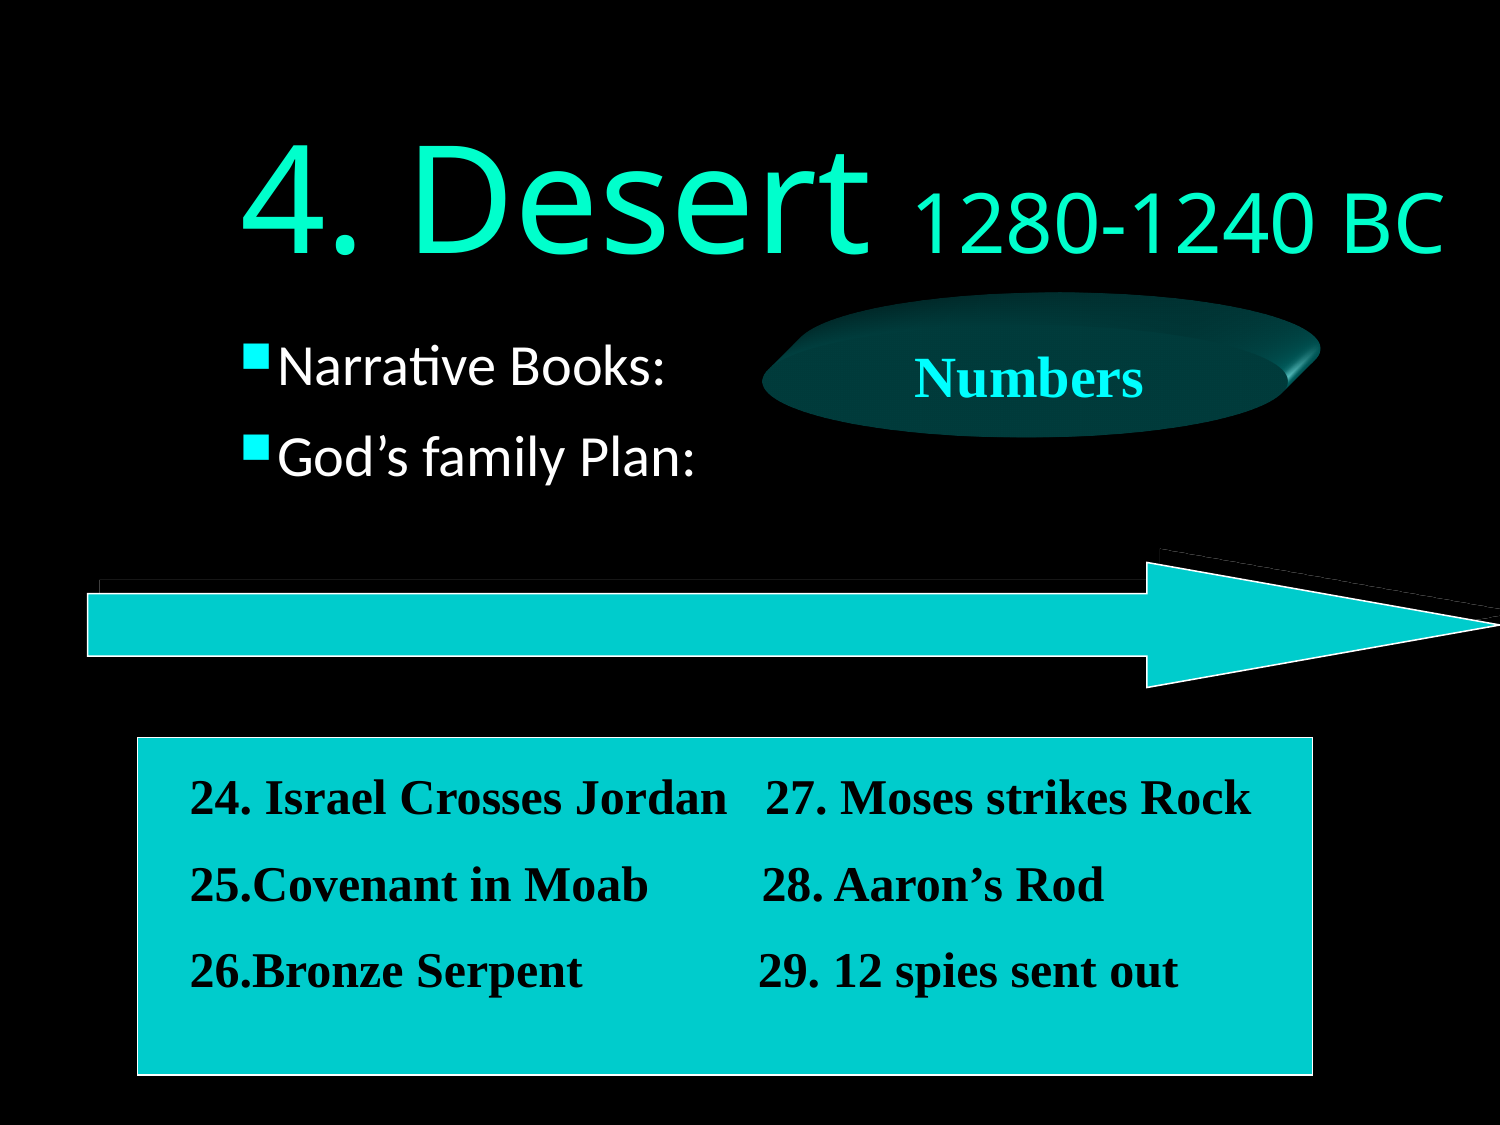

# 4. Desert 1280-1240 BC
Narrative Books:
God’s family Plan:
Numbers
24. Israel Crosses Jordan 27. Moses strikes Rock
25.Covenant in Moab 28. Aaron’s Rod
26.Bronze Serpent 29. 12 spies sent out